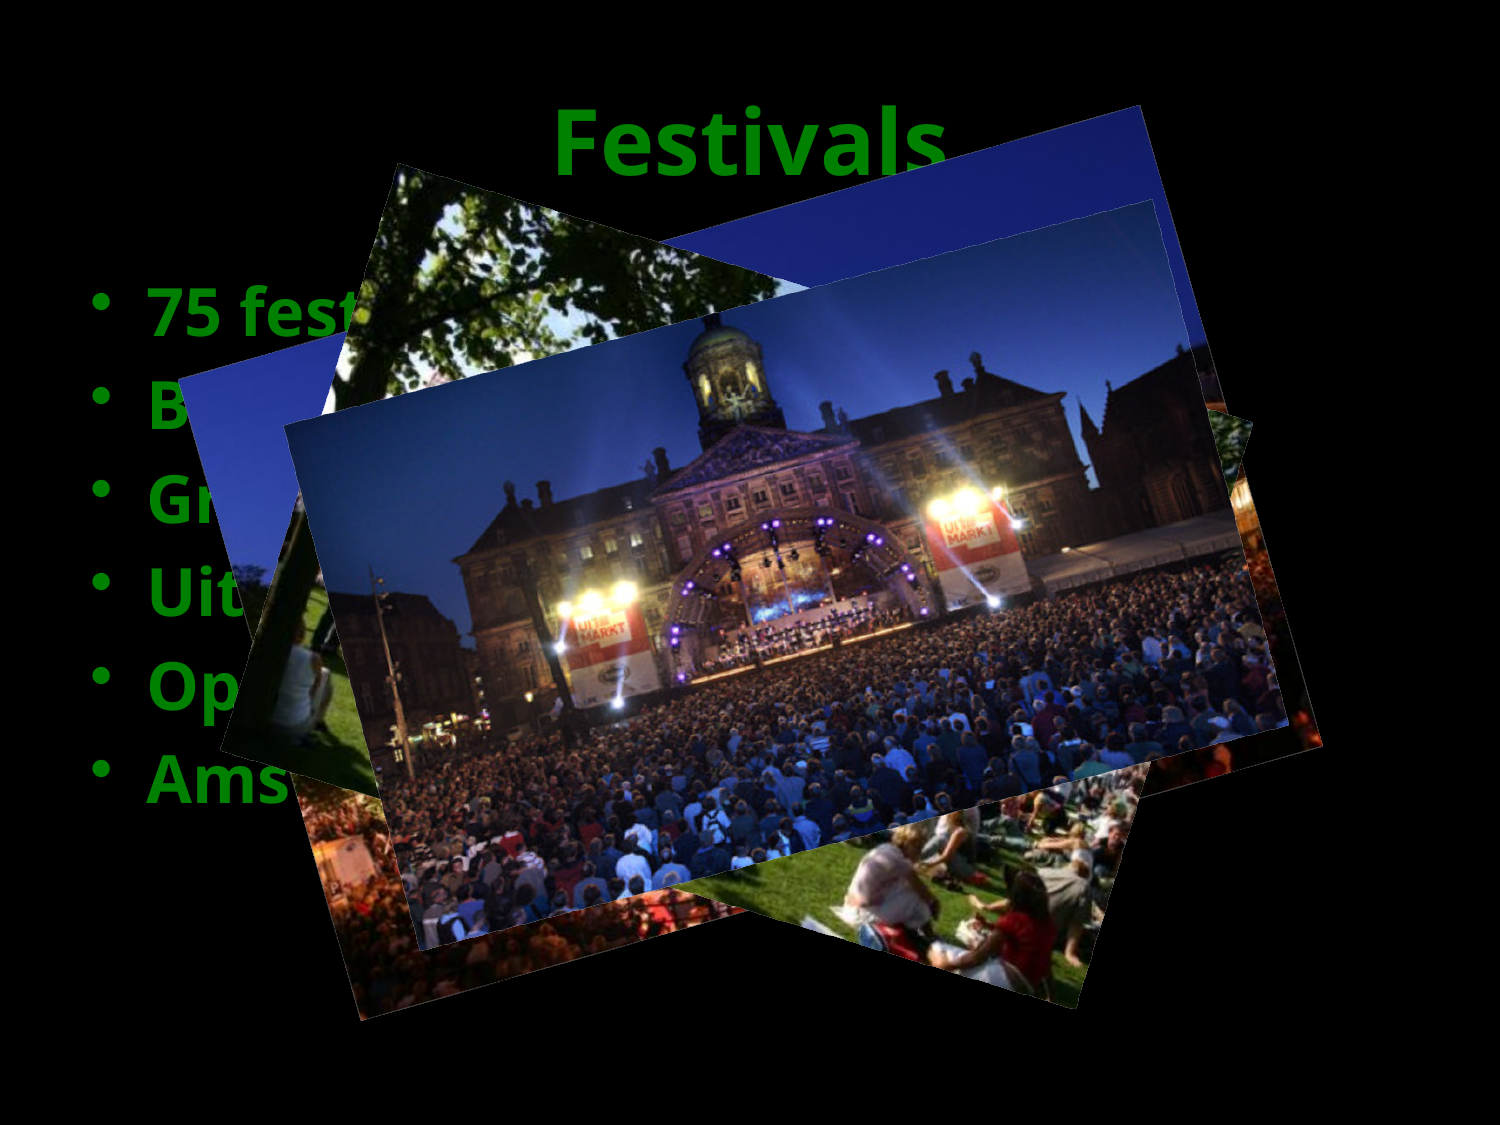

# Festivals
75 festivals every year
Broad & powerfull
Grachtenfestival
Uitmarkt
Open Garden Days
Amsterdam Roots Festival